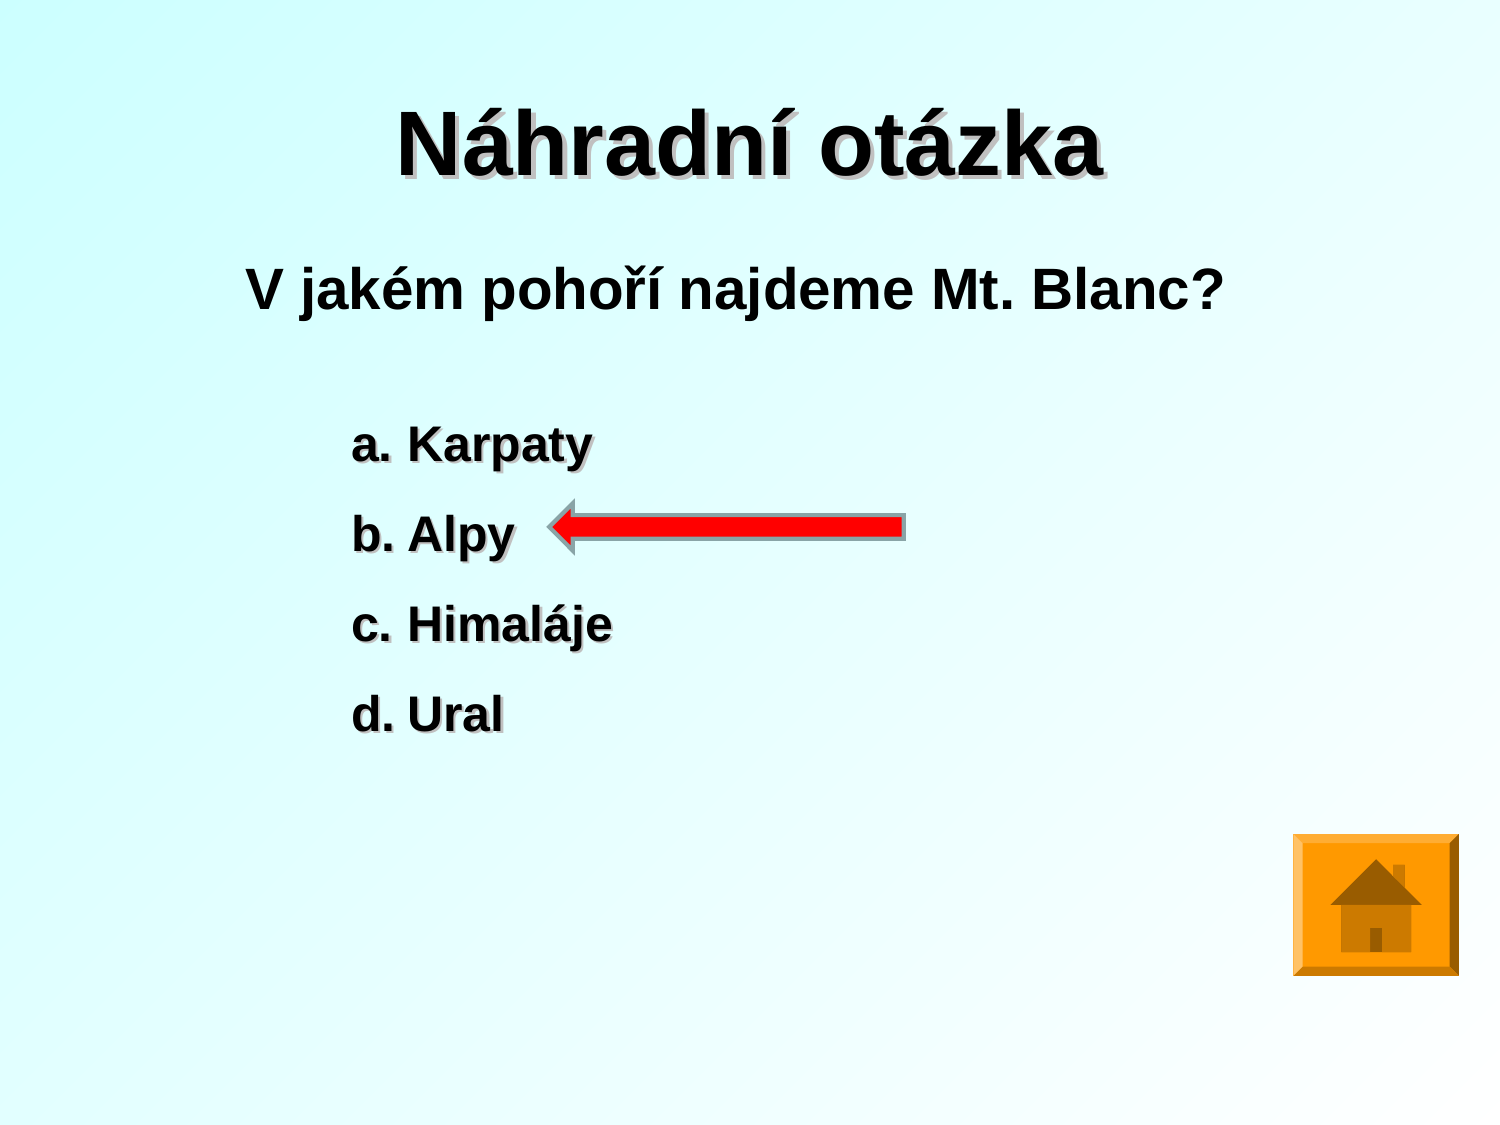

# Náhradní otázka
V jakém pohoří najdeme Mt. Blanc?
Karpaty
Alpy
Himaláje
Ural